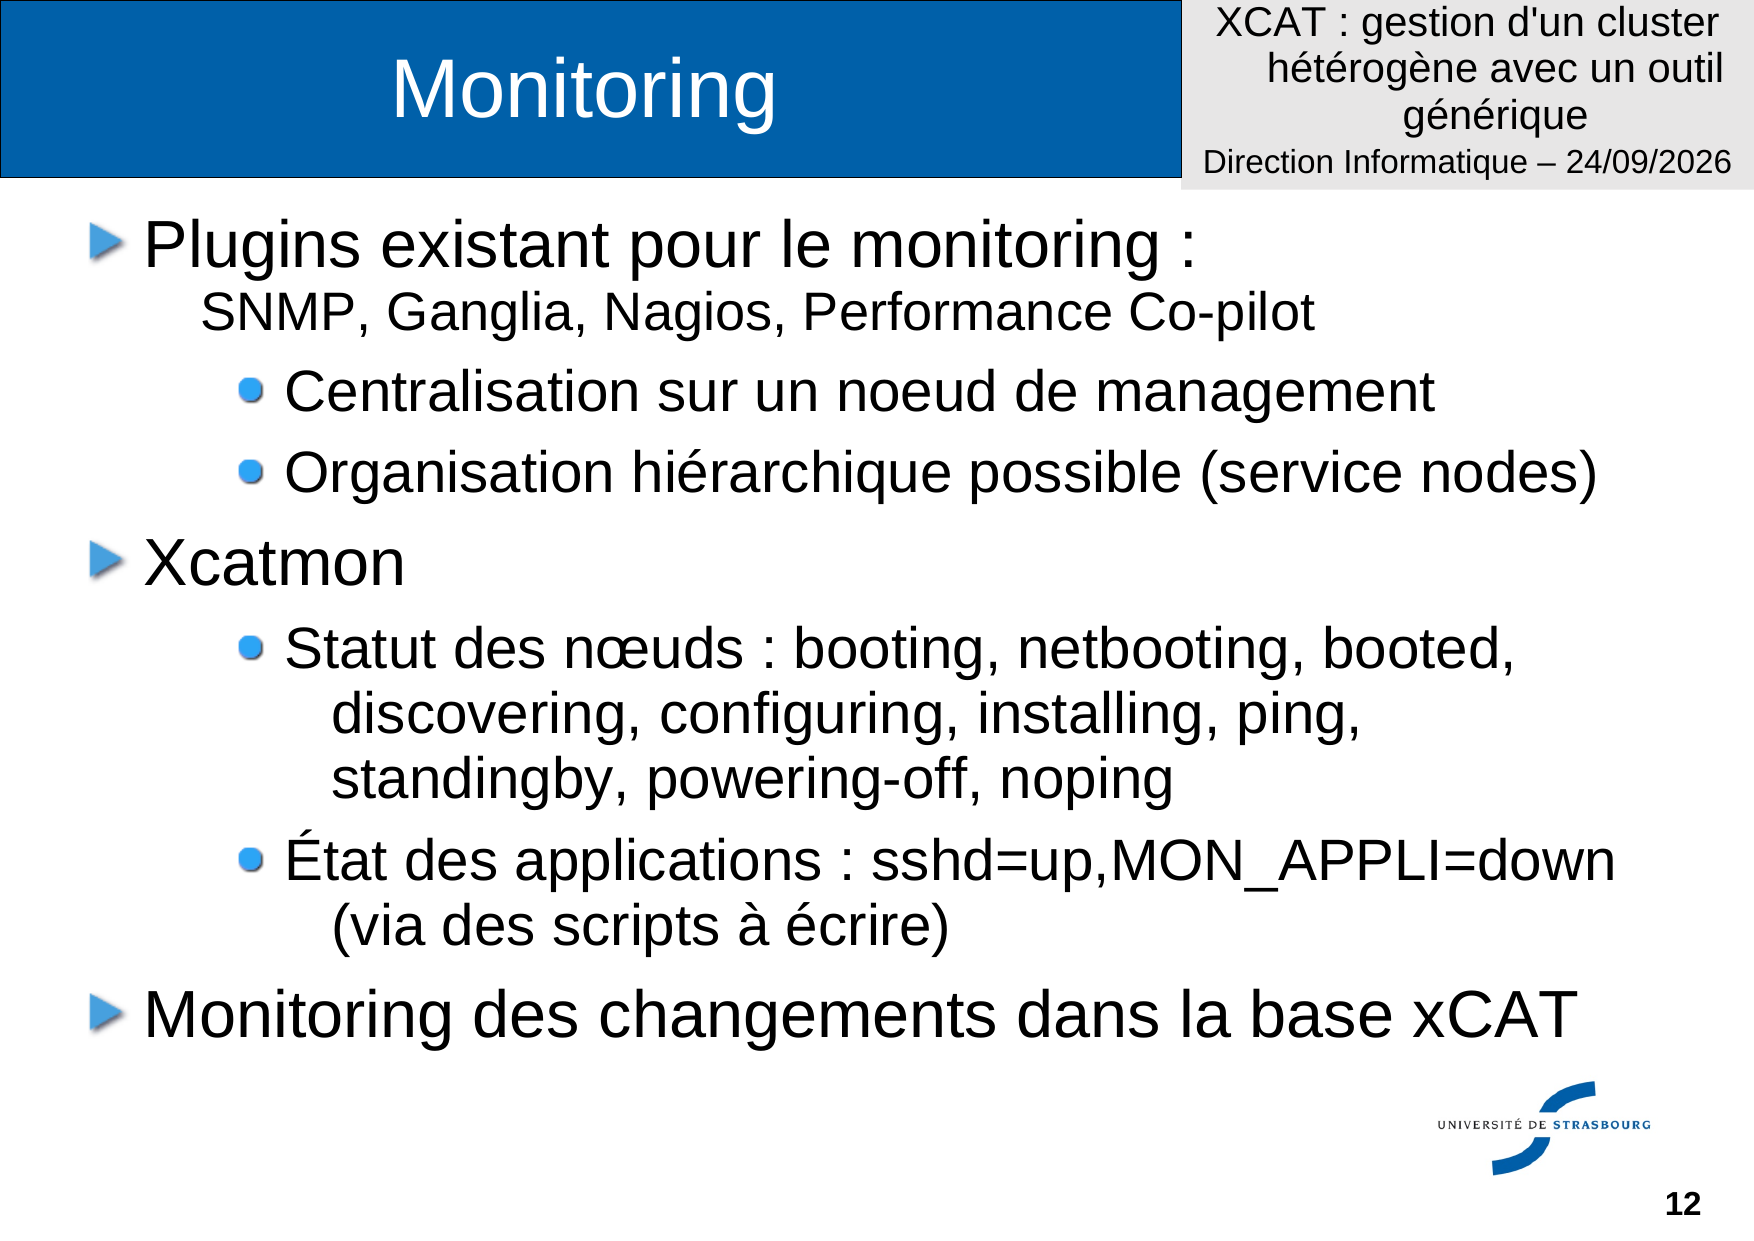

# Monitoring
Plugins existant pour le monitoring :
SNMP, Ganglia, Nagios, Performance Co-pilot
Centralisation sur un noeud de management
Organisation hiérarchique possible (service nodes)
Xcatmon
Statut des nœuds : booting, netbooting, booted, discovering, configuring, installing, ping, standingby, powering-off, noping
État des applications : sshd=up,MON_APPLI=down
(via des scripts à écrire)
Monitoring des changements dans la base xCAT
12